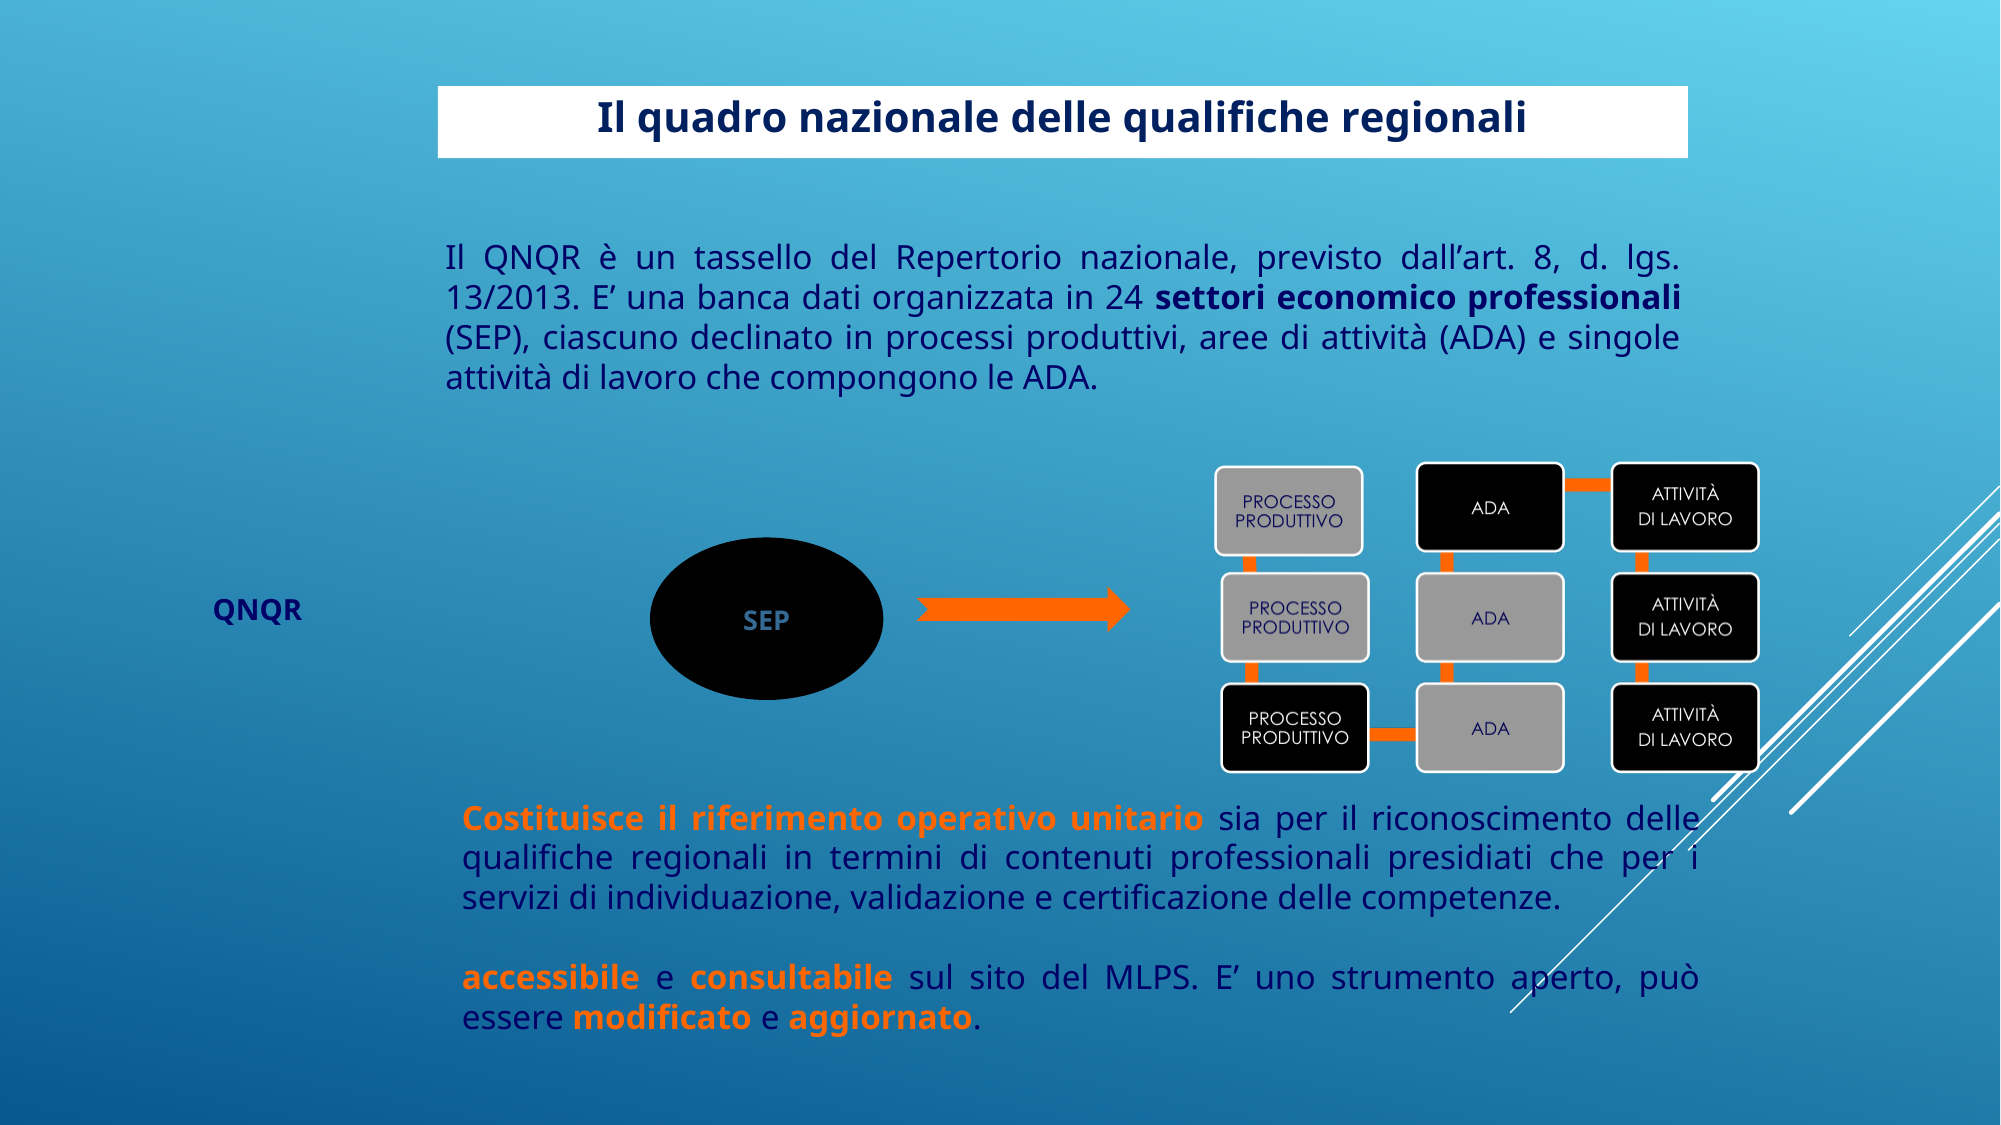

Il quadro nazionale delle qualifiche regionali
Il QNQR è un tassello del Repertorio nazionale, previsto dall’art. 8, d. lgs. 13/2013. E’ una banca dati organizzata in 24 settori economico professionali (SEP), ciascuno declinato in processi produttivi, aree di attività (ADA) e singole attività di lavoro che compongono le ADA.
SEP
QNQR
Costituisce il riferimento operativo unitario sia per il riconoscimento delle qualifiche regionali in termini di contenuti professionali presidiati che per i servizi di individuazione, validazione e certificazione delle competenze.
accessibile e consultabile sul sito del MLPS. E’ uno strumento aperto, può essere modificato e aggiornato.